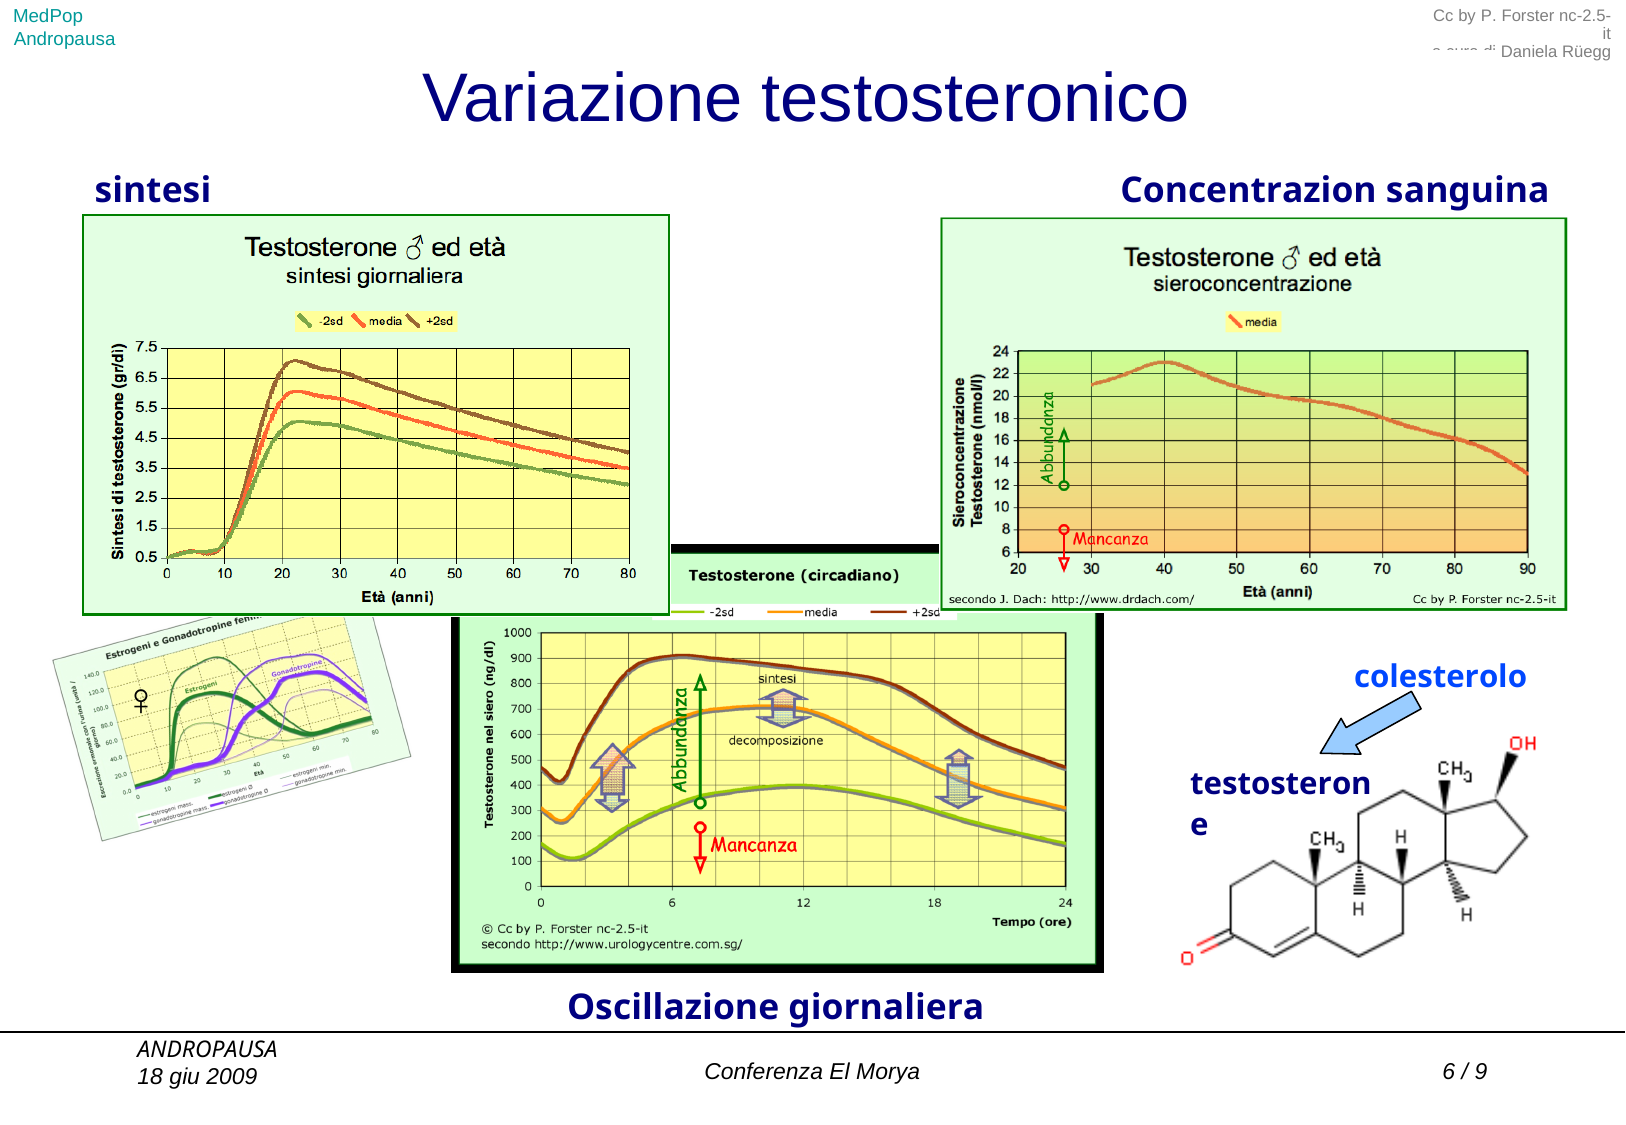

Andropausa
# Variazione testosteronico
sintesi
Concentrazion sanguina
♀
colesterolo
testosterone
Oscillazione giornaliera
ANDROPAUSA
18 giu 2009
Conferenza El Morya